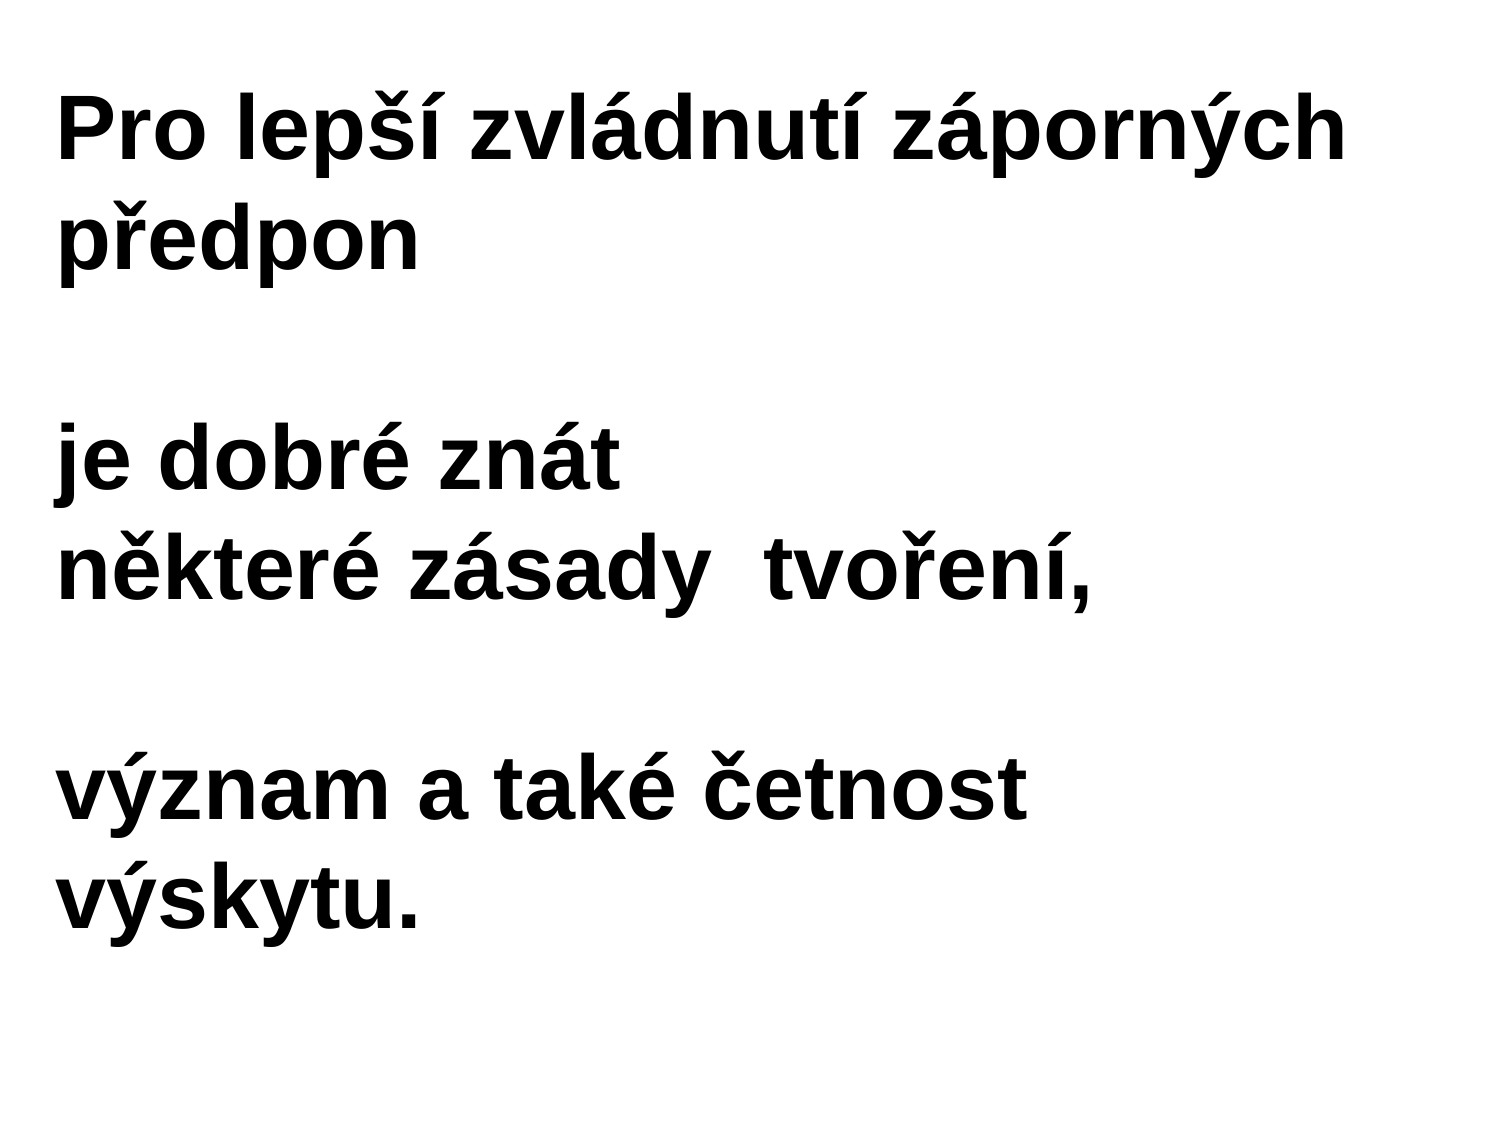

Pro lepší zvládnutí záporných
předpon
je dobré znát
některé zásady tvoření,
význam a také četnost výskytu.